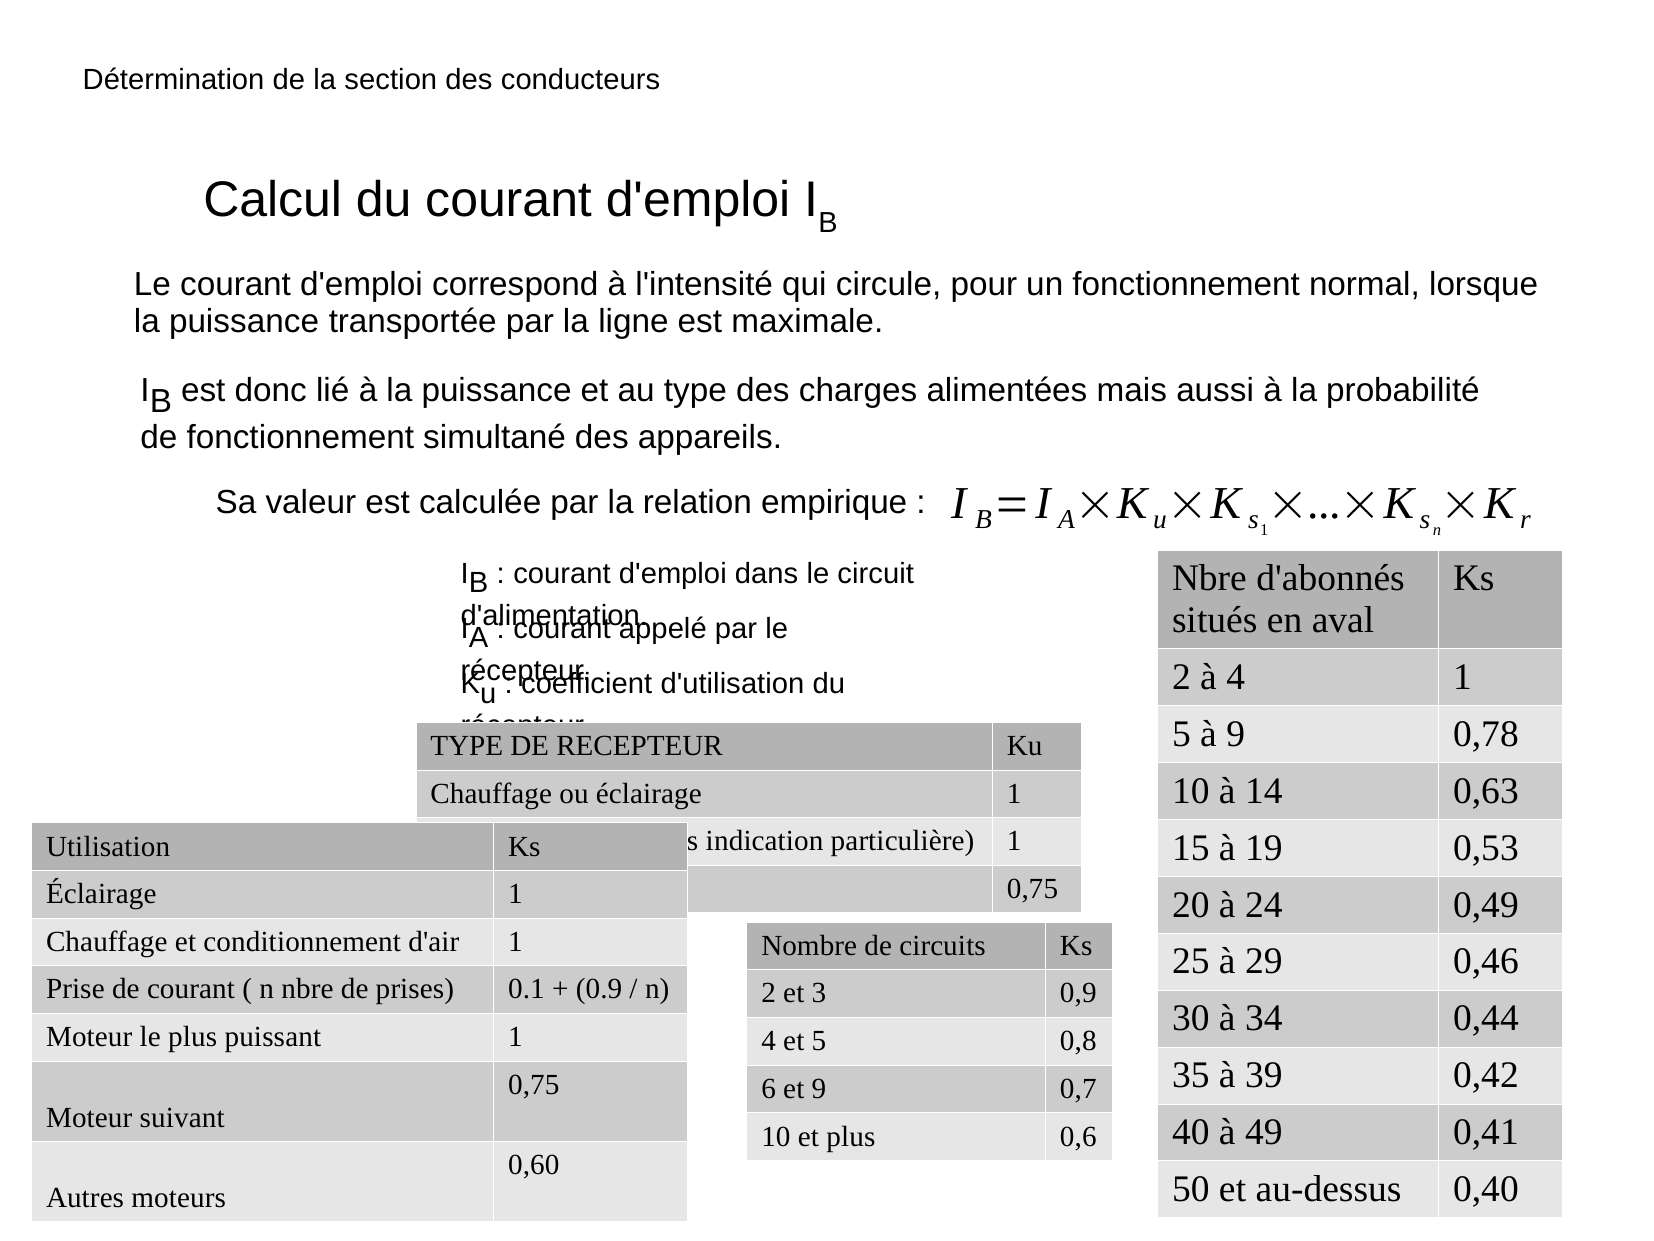

# Détermination de la section des conducteurs
Calcul du courant d'emploi IB
Le courant d'emploi correspond à l'intensité qui circule, pour un fonctionnement normal, lorsque la puissance transportée par la ligne est maximale.
IB est donc lié à la puissance et au type des charges alimentées mais aussi à la probabilité de fonctionnement simultané des appareils.
Sa valeur est calculée par la relation empirique :
IB : courant d'emploi dans le circuit d'alimentation.
| Nbre d'abonnés situés en aval | Ks |
| --- | --- |
| 2 à 4 | 1 |
| 5 à 9 | 0,78 |
| 10 à 14 | 0,63 |
| 15 à 19 | 0,53 |
| 20 à 24 | 0,49 |
| 25 à 29 | 0,46 |
| 30 à 34 | 0,44 |
| 35 à 39 | 0,42 |
| 40 à 49 | 0,41 |
| 50 et au-dessus | 0,40 |
IA : courant appelé par le récepteur.
Ku : coefficient d'utilisation du récepteur.
Ks1 : coefficient de simultanéité de niveau 1.
| TYPE DE RECEPTEUR | Ku |
| --- | --- |
| Chauffage ou éclairage | 1 |
| Prises de courant (hors indication particulière) | 1 |
| Moteurs électriques | 0,75 |
Ksn : coefficient de simultanéité de niveau n.
| Utilisation | Ks |
| --- | --- |
| Éclairage | 1 |
| Chauffage et conditionnement d'air | 1 |
| Prise de courant ( n nbre de prises) | 0.1 + (0.9 / n) |
| Moteur le plus puissant | 1 |
| Moteur suivant | 0,75 |
| Autres moteurs | 0,60 |
Kr : coefficient de réserve.
| Nombre de circuits | Ks |
| --- | --- |
| 2 et 3 | 0,9 |
| 4 et 5 | 0,8 |
| 6 et 9 | 0,7 |
| 10 et plus | 0,6 |